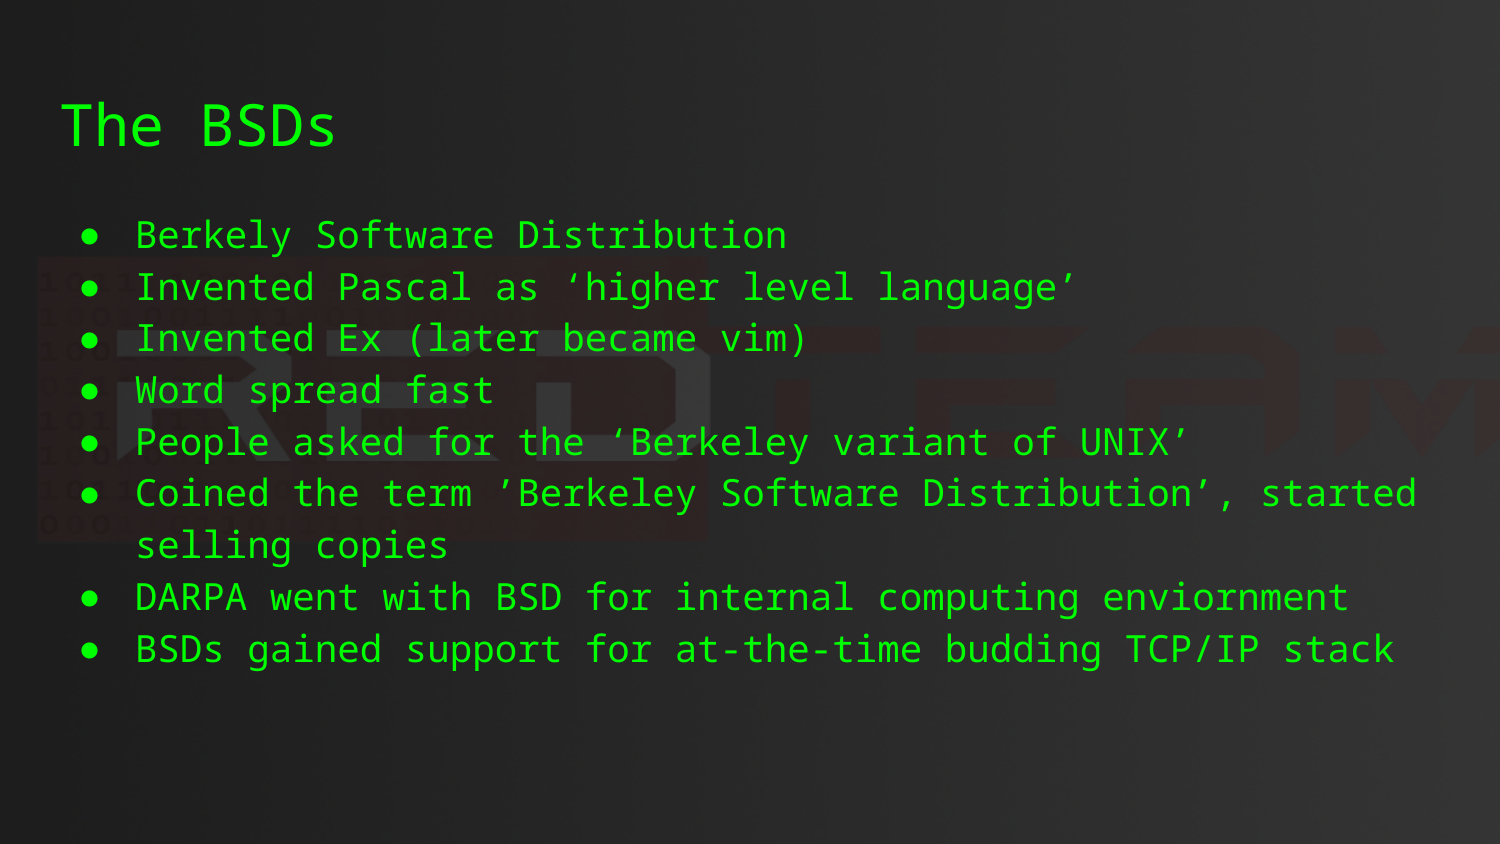

The BSDs
# Berkely Software Distribution
Invented Pascal as ‘higher level language’
Invented Ex (later became vim)
Word spread fast
People asked for the ‘Berkeley variant of UNIX’
Coined the term ’Berkeley Software Distribution’, started selling copies
DARPA went with BSD for internal computing enviornment
BSDs gained support for at-the-time budding TCP/IP stack